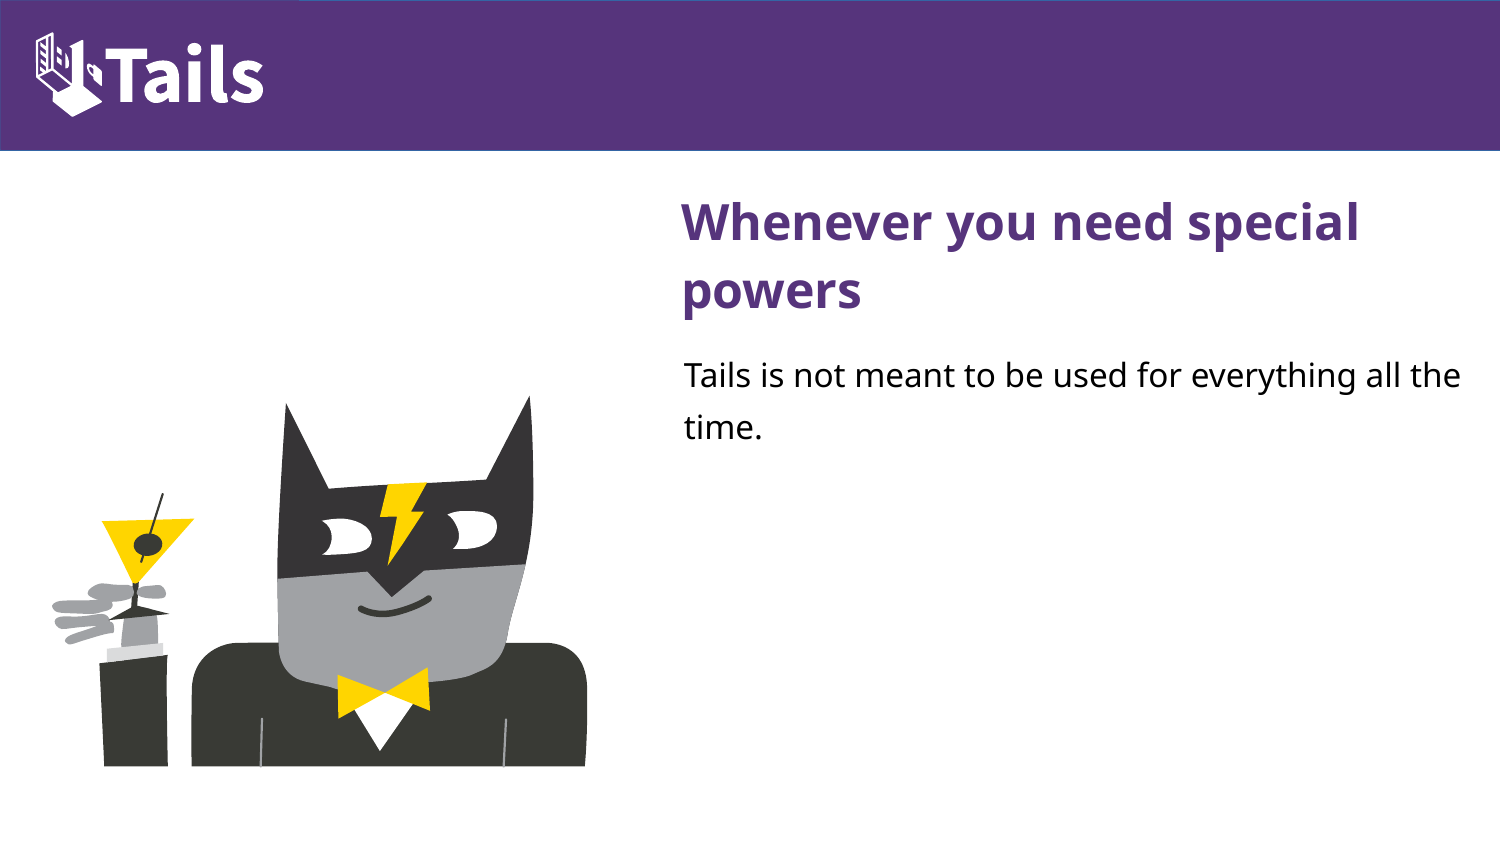

# Whenever you need special powers
Tails is not meant to be used for everything all the time.